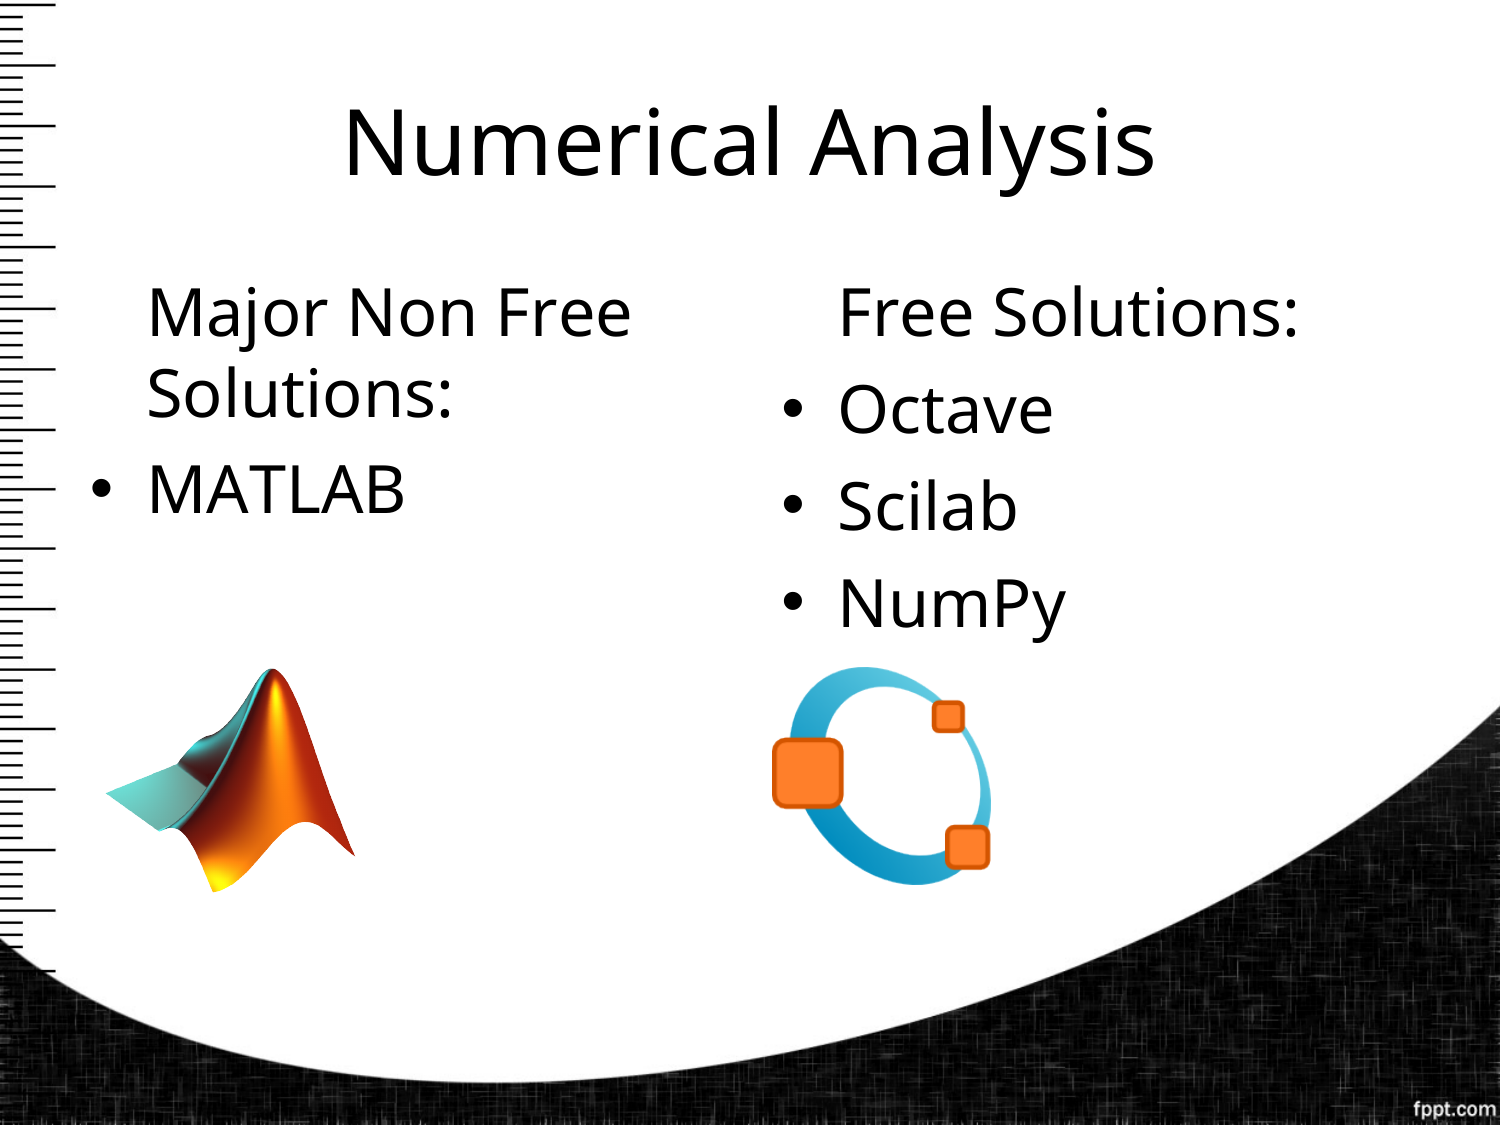

# Numerical Analysis
Major Non Free Solutions:
MATLAB
Free Solutions:
Octave
Scilab
NumPy